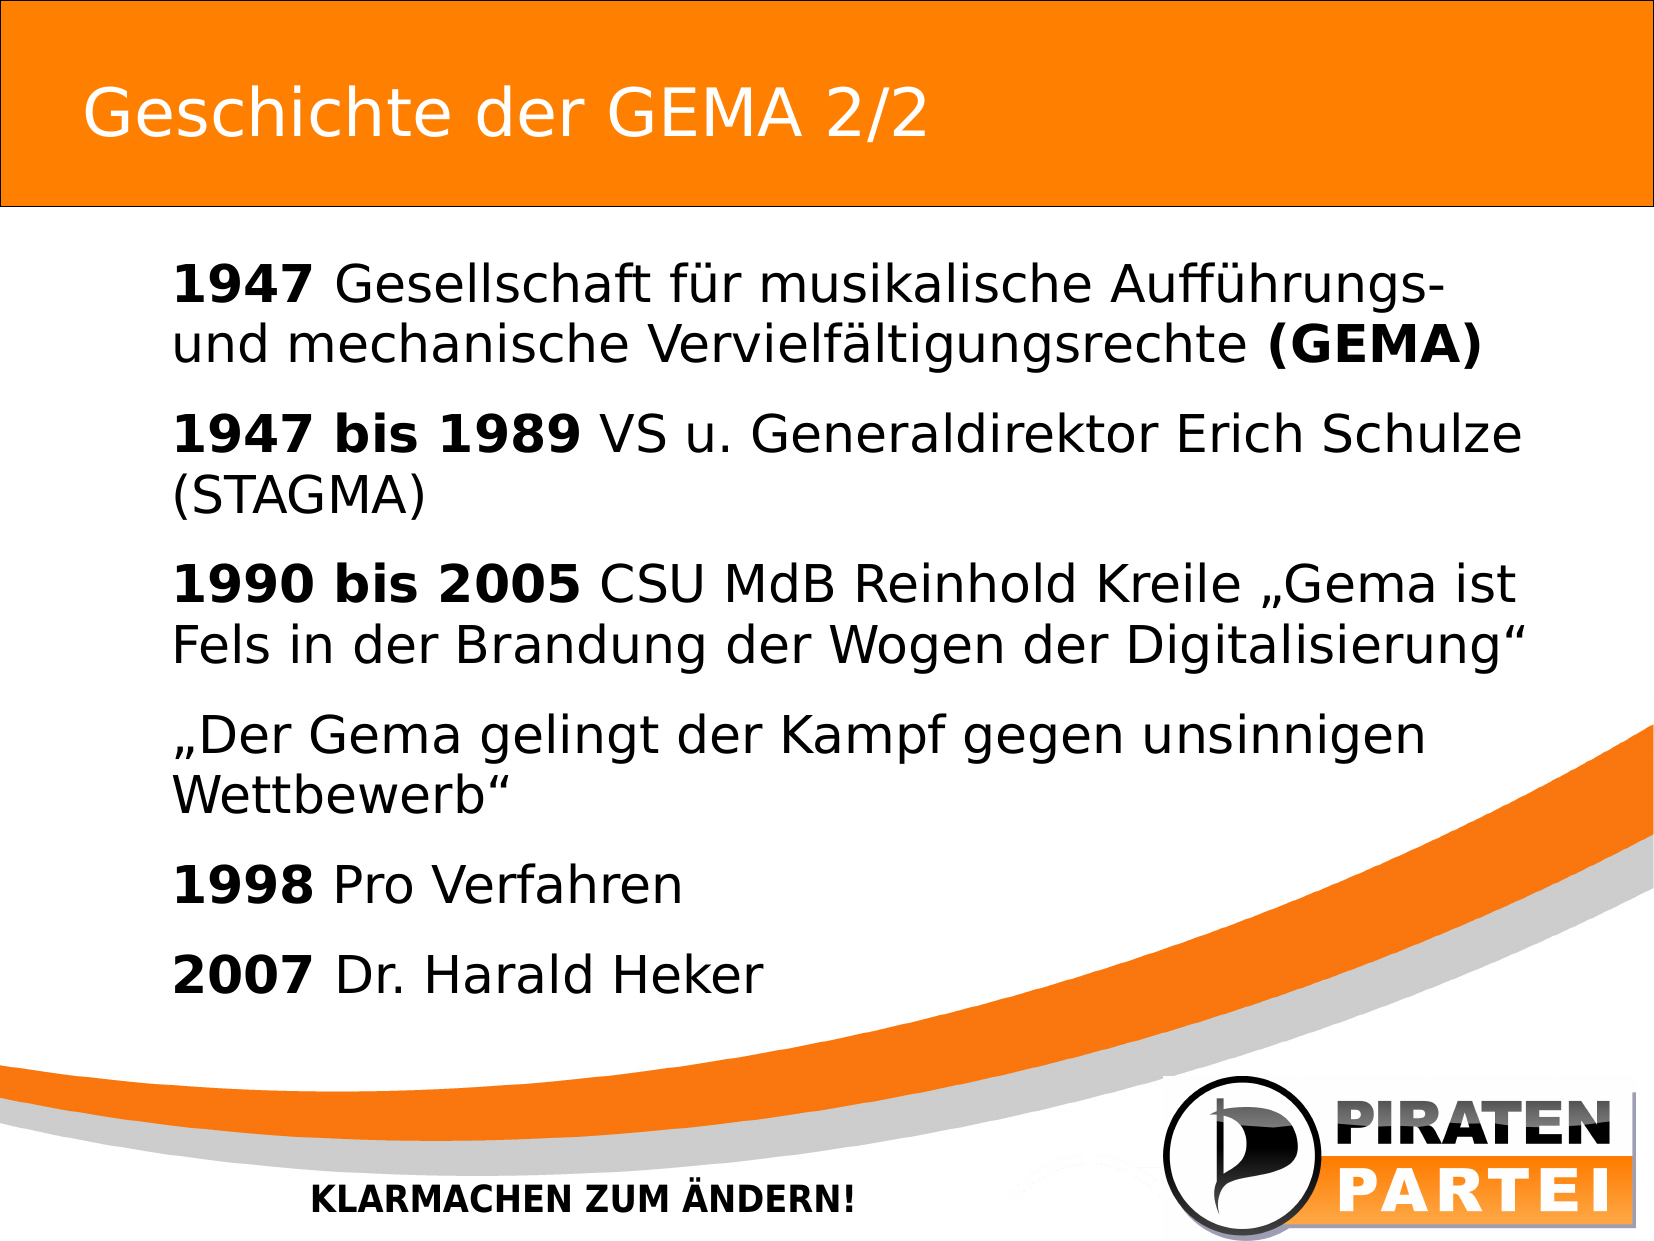

# Geschichte der GEMA 2/2
1947 Gesellschaft für musikalische Aufführungs- und mechanische Vervielfältigungsrechte (GEMA)
1947 bis 1989 VS u. Generaldirektor Erich Schulze (STAGMA)
1990 bis 2005 CSU MdB Reinhold Kreile „Gema ist Fels in der Brandung der Wogen der Digitalisierung“
„Der Gema gelingt der Kampf gegen unsinnigen Wettbewerb“
1998 Pro Verfahren
2007 Dr. Harald Heker